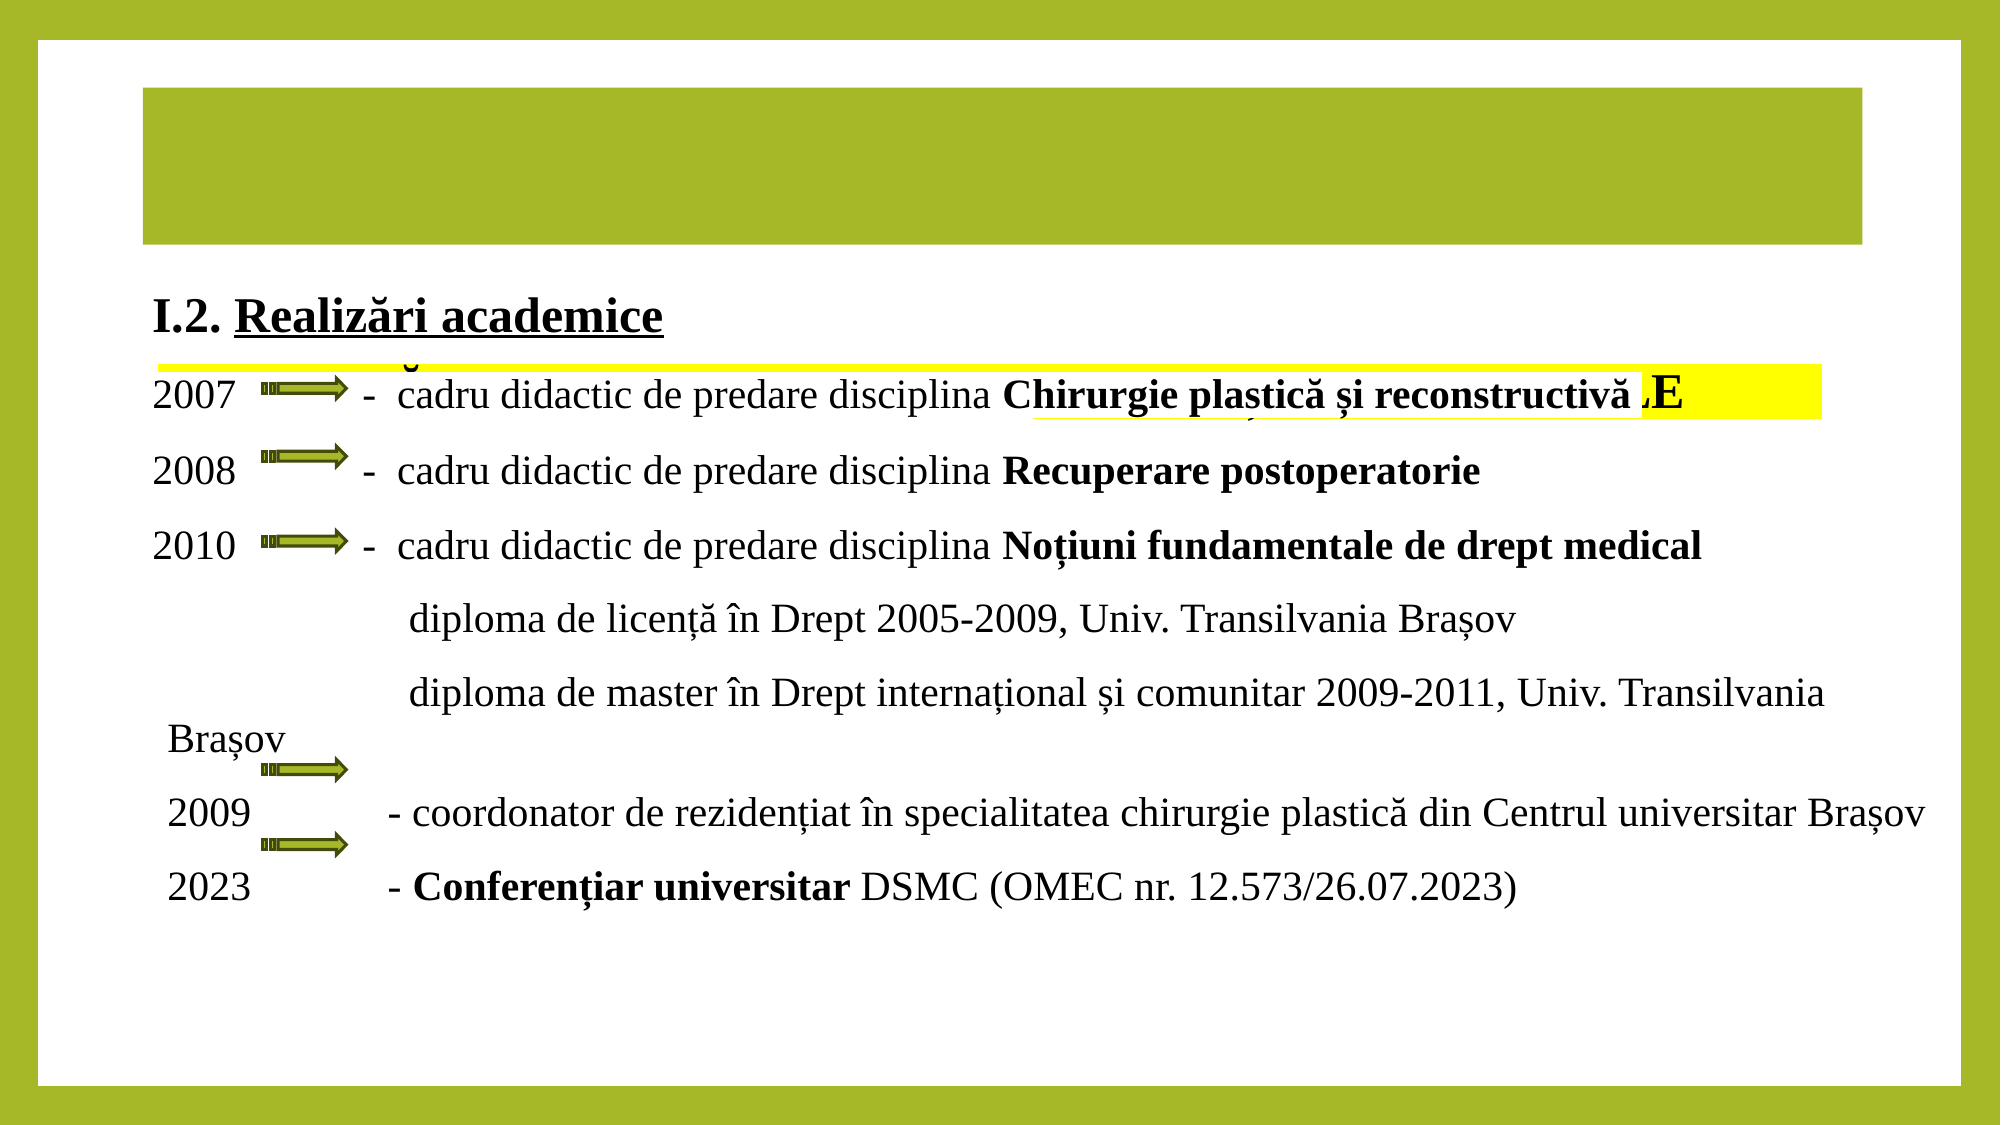

# I. REALIZĂRI PROFESIONALE, ACADEMICE ȘI MANAGERIALE
I.2. Realizări academice
2007 - cadru didactic de predare disciplina Chirurgie plastică și reconstructivă
2008 - cadru didactic de predare disciplina Recuperare postoperatorie
2010 - cadru didactic de predare disciplina Noțiuni fundamentale de drept medical
 diploma de licență în Drept 2005-2009, Univ. Transilvania Brașov
 diploma de master în Drept internațional și comunitar 2009-2011, Univ. Transilvania Brașov
2009 - coordonator de rezidențiat în specialitatea chirurgie plastică din Centrul universitar Brașov
2023 - Conferențiar universitar DSMC (OMEC nr. 12.573/26.07.2023)